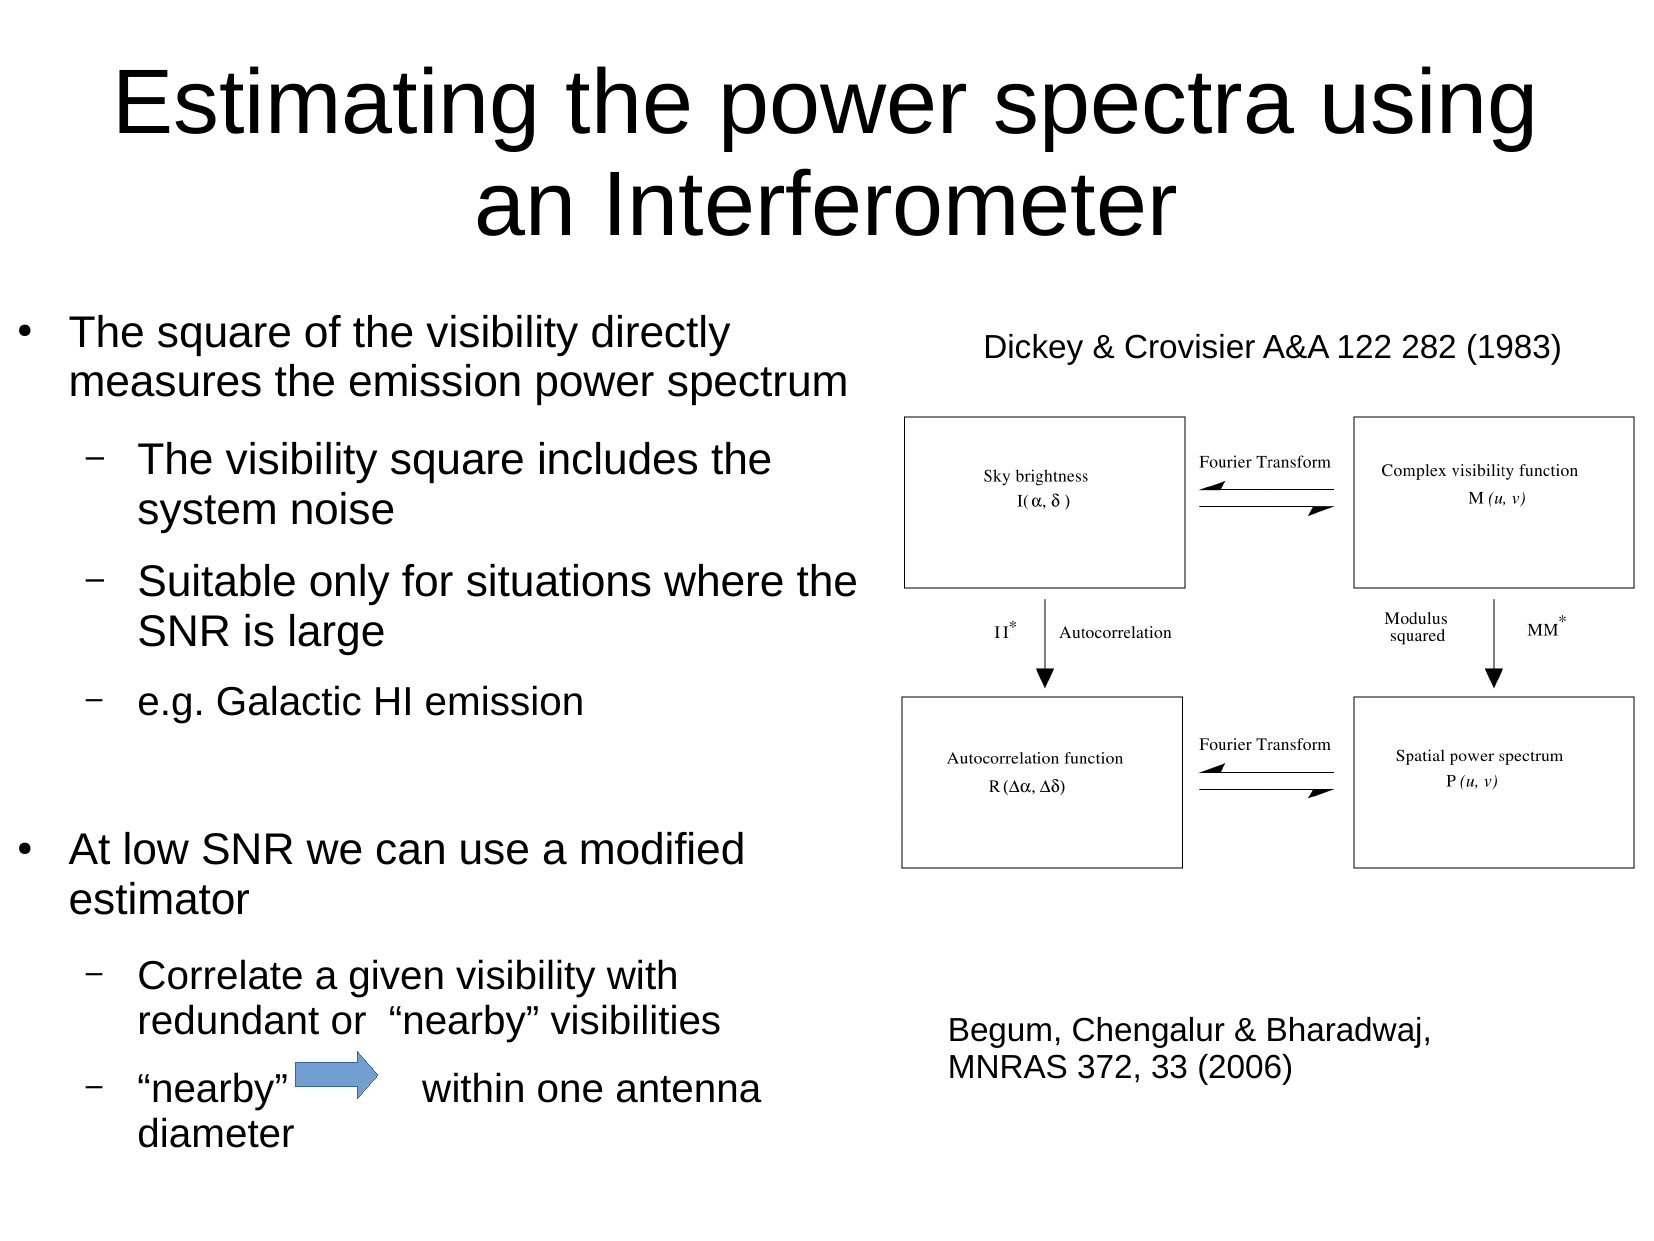

# Estimating the power spectra using an Interferometer
The square of the visibility directly measures the emission power spectrum
The visibility square includes the system noise
Suitable only for situations where the SNR is large
e.g. Galactic HI emission
At low SNR we can use a modified estimator
Correlate a given visibility with redundant or “nearby” visibilities
“nearby” within one antenna diameter
Dickey & Crovisier A&A 122 282 (1983)
Begum, Chengalur & Bharadwaj,
MNRAS 372, 33 (2006)